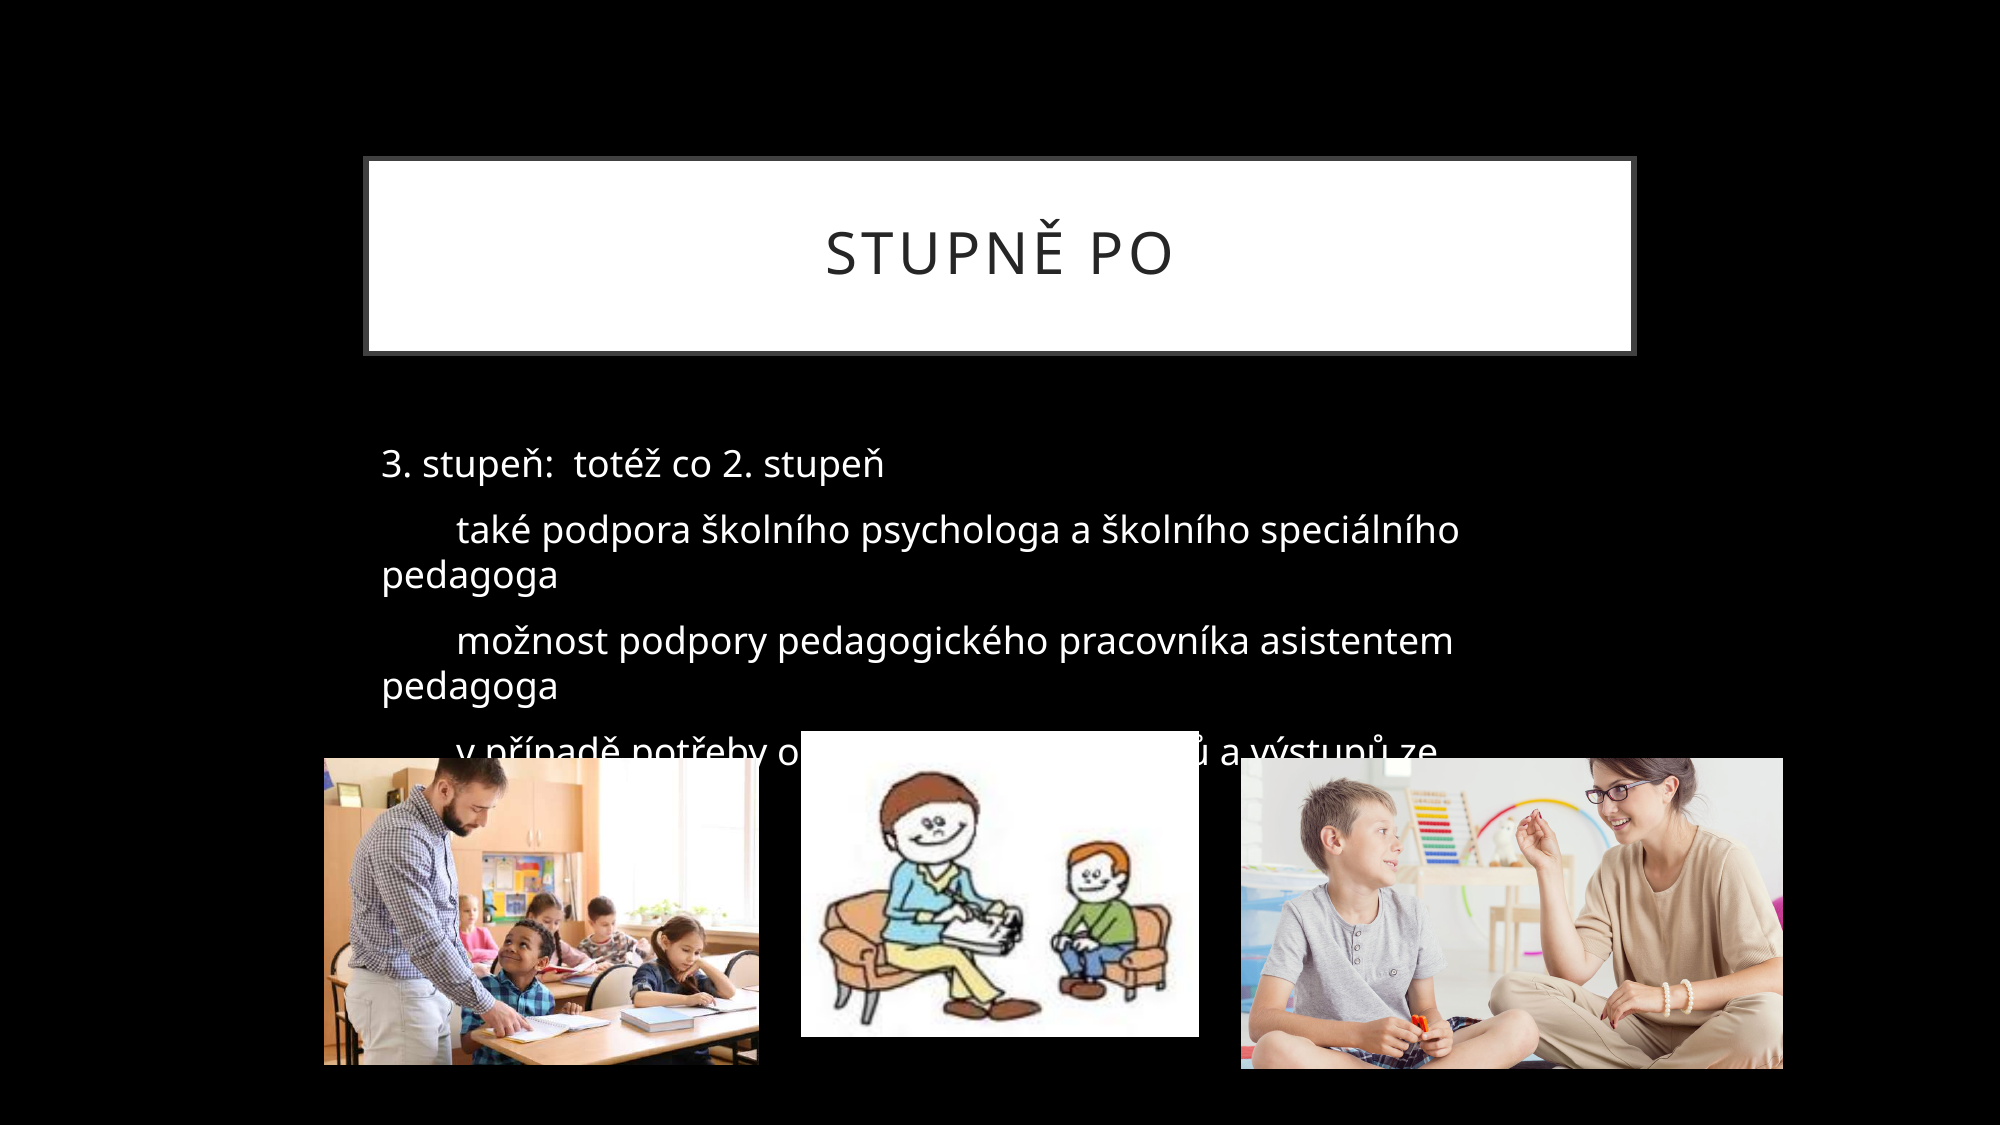

# Stupně po
3. stupeň: totéž co 2. stupeň
	také podpora školního psychologa a školního speciálního pedagoga
	možnost podpory pedagogického pracovníka asistentem pedagoga
	v případě potřeby obsahuje úpravy obsahů a výstupů ze vzdělávání žáka